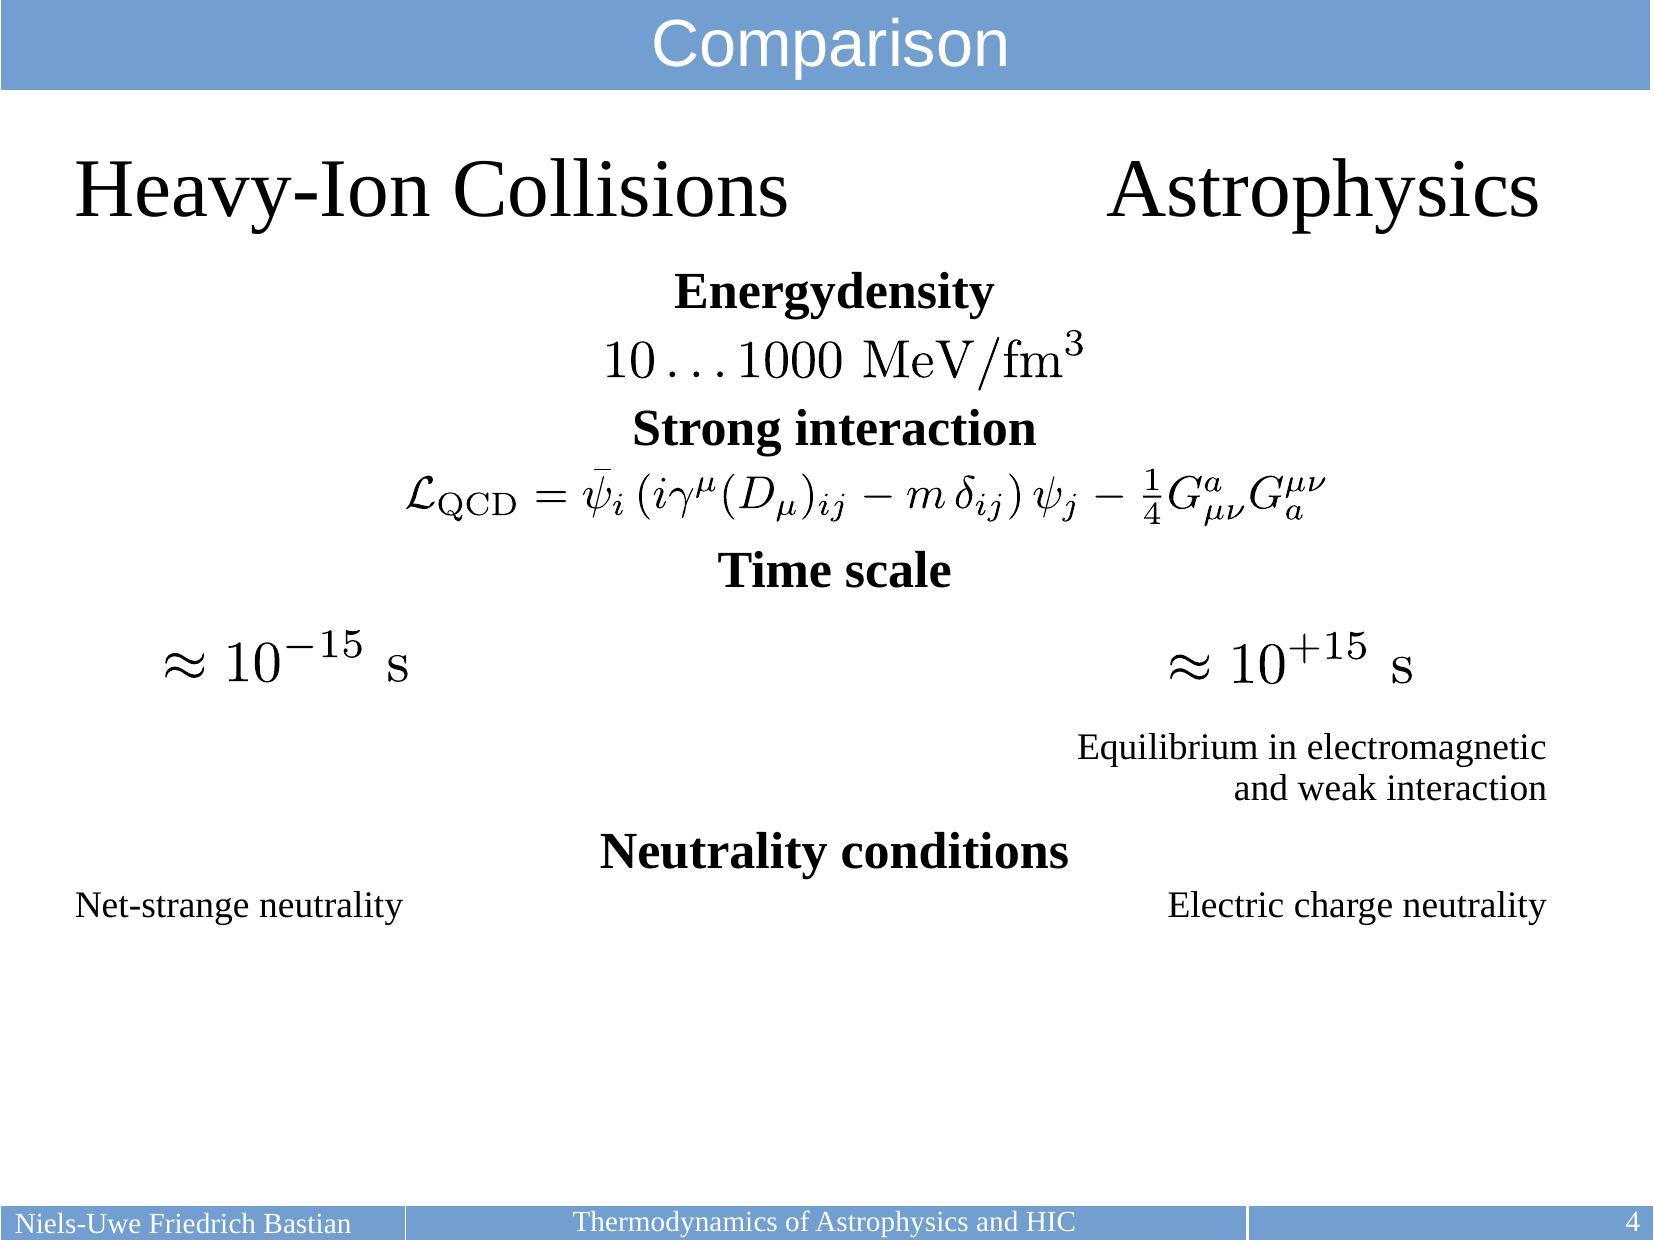

# Comparison
Heavy-Ion Collisions
Astrophysics
Energydensity
Strong interaction
Time scale
Equilibrium in electromagnetic
and weak interaction
Neutrality conditions
Net-strange neutrality
Electric charge neutrality
Thermodynamics of Astrophysics and HIC
4